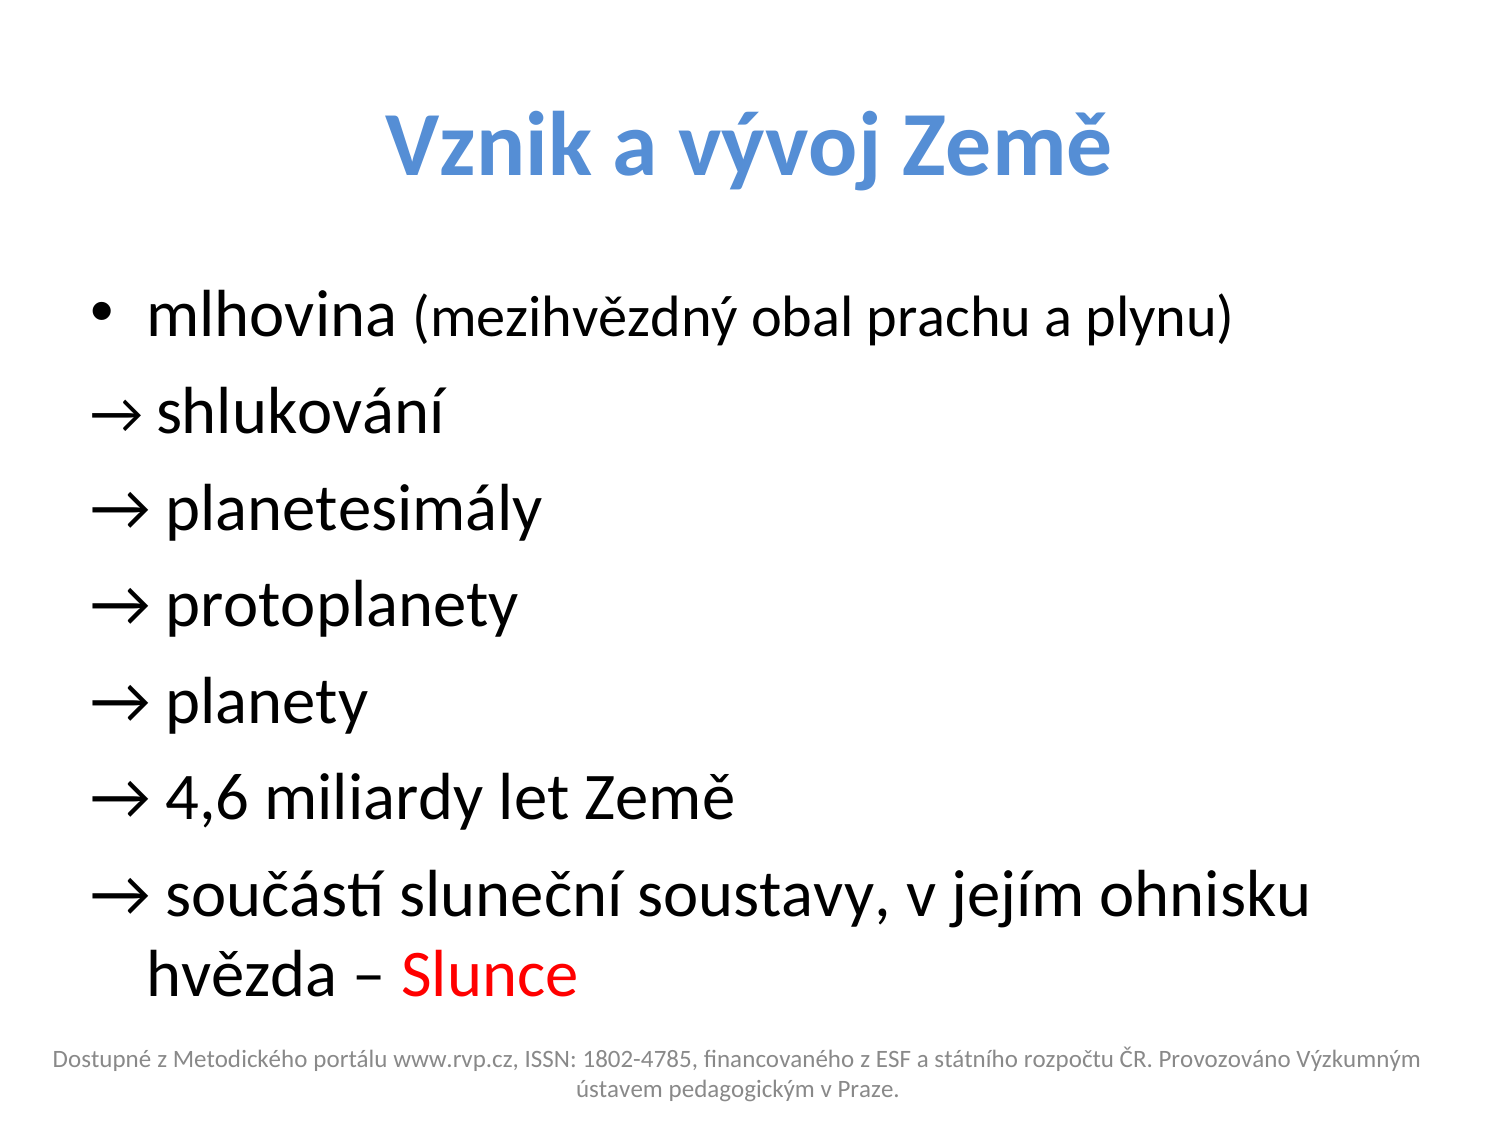

# Vznik a vývoj Země
mlhovina (mezihvězdný obal prachu a plynu)
→ shlukování
→ planetesimály
→ protoplanety
→ planety
→ 4,6 miliardy let Země
→ součástí sluneční soustavy, v jejím ohnisku hvězda – Slunce
Dostupné z Metodického portálu www.rvp.cz, ISSN: 1802-4785, financovaného z ESF a státního rozpočtu ČR. Provozováno Výzkumným ústavem pedagogickým v Praze.